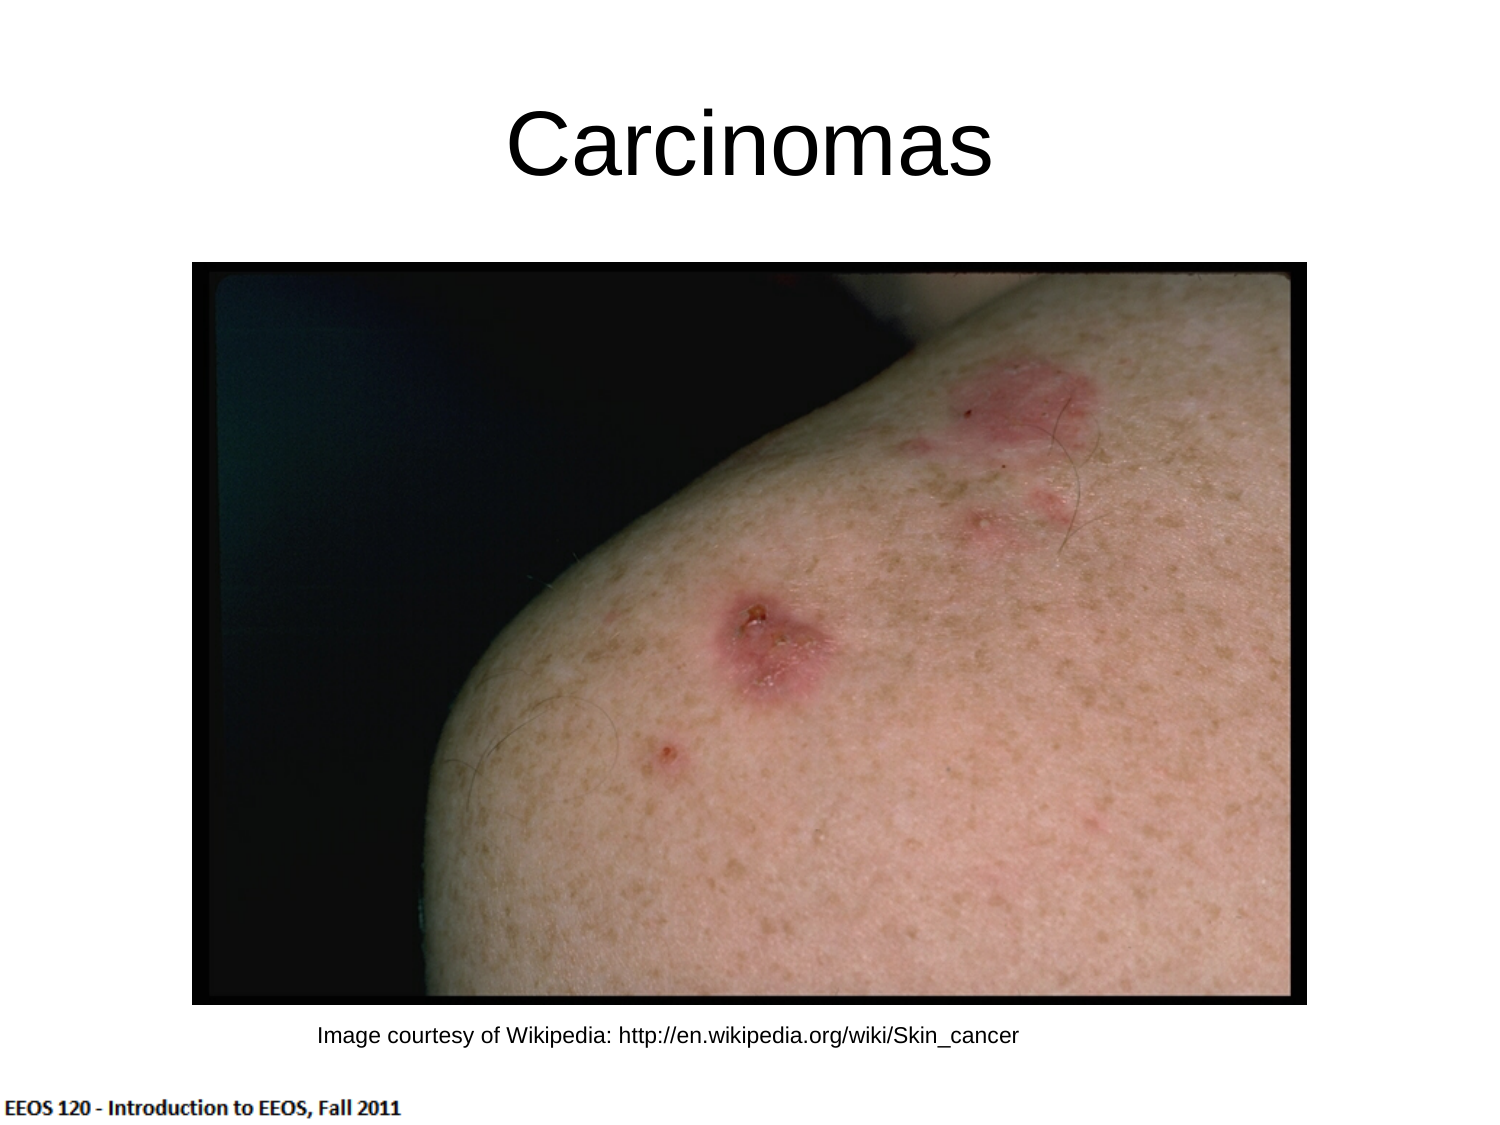

# Carcinomas
Image courtesy of Wikipedia: http://en.wikipedia.org/wiki/Skin_cancer